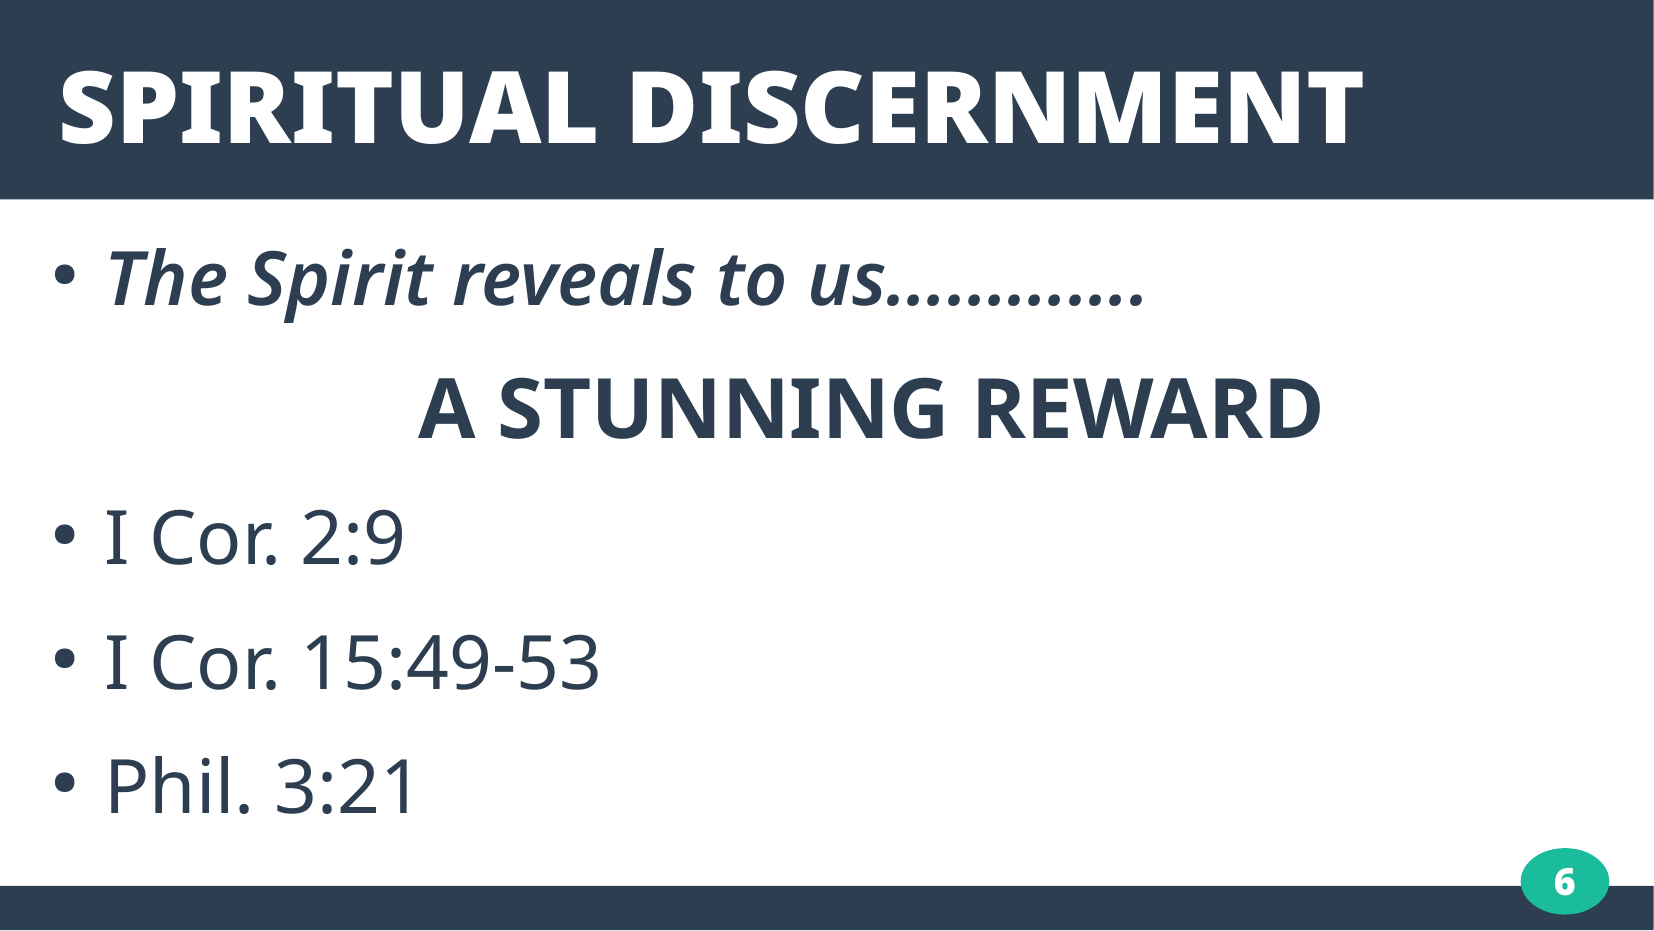

# SPIRITUAL DISCERNMENT
The Spirit reveals to us………….
A STUNNING REWARD
I Cor. 2:9
I Cor. 15:49-53
Phil. 3:21
6